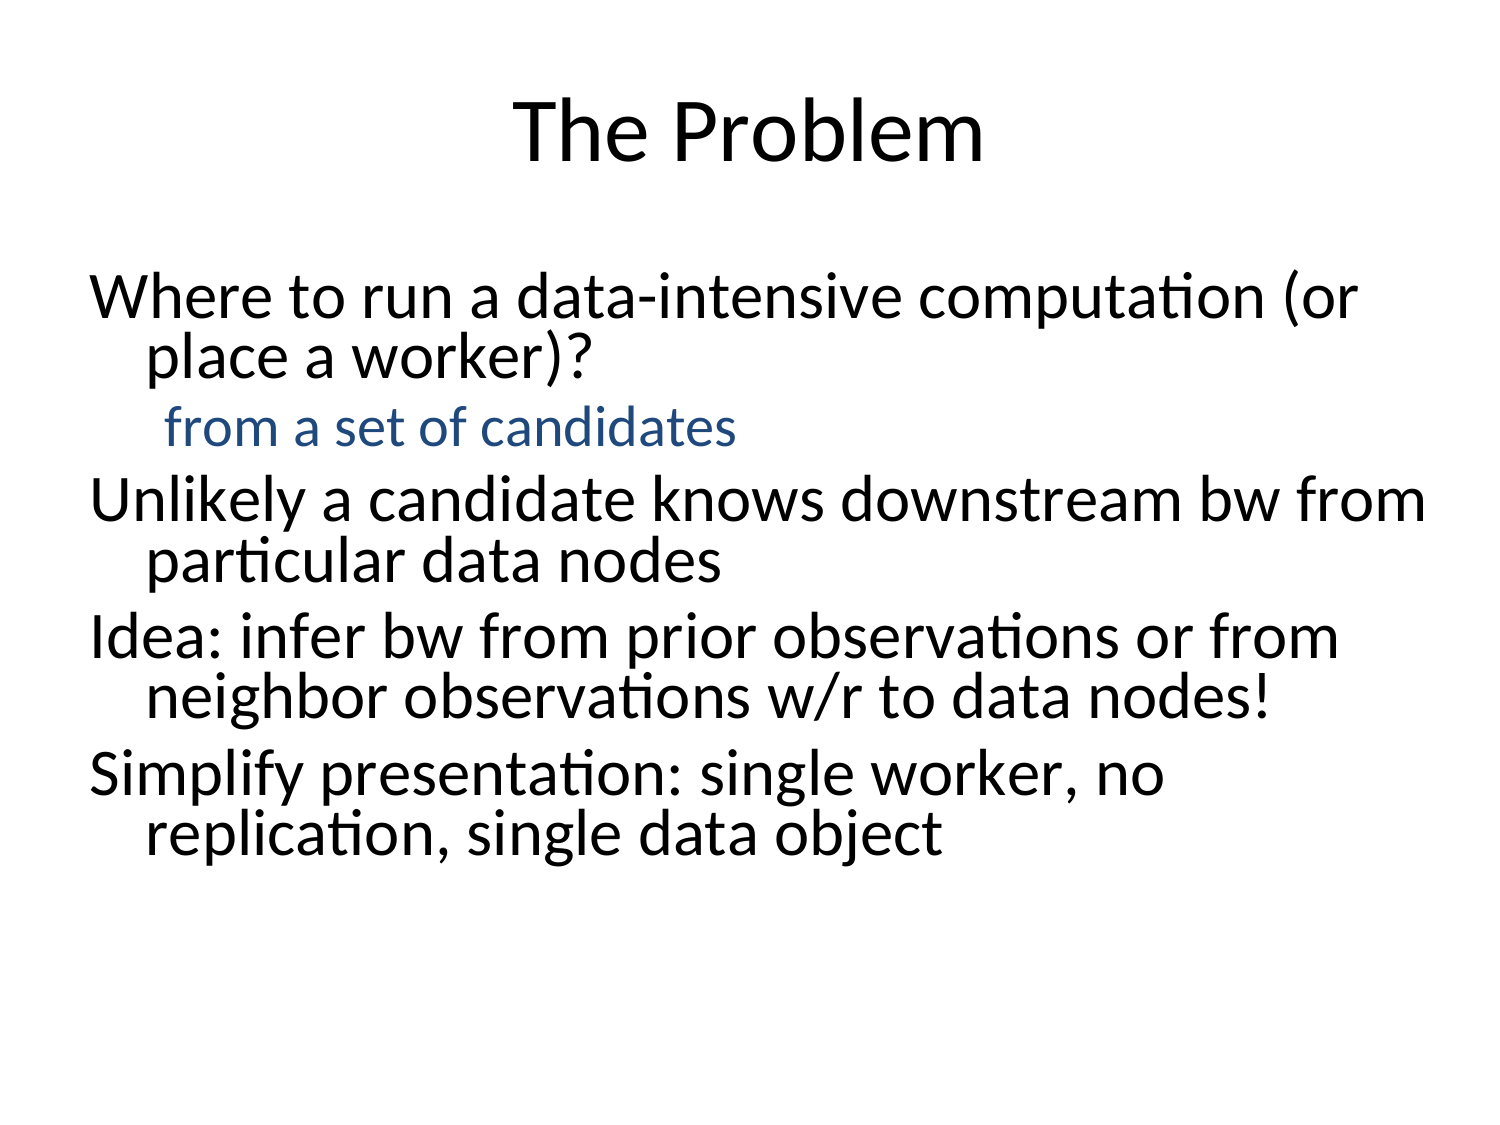

# The Problem
Where to run a data-intensive computation (or place a worker)?
from a set of candidates
Unlikely a candidate knows downstream bw from particular data nodes
Idea: infer bw from prior observations or from neighbor observations w/r to data nodes!
Simplify presentation: single worker, no replication, single data object